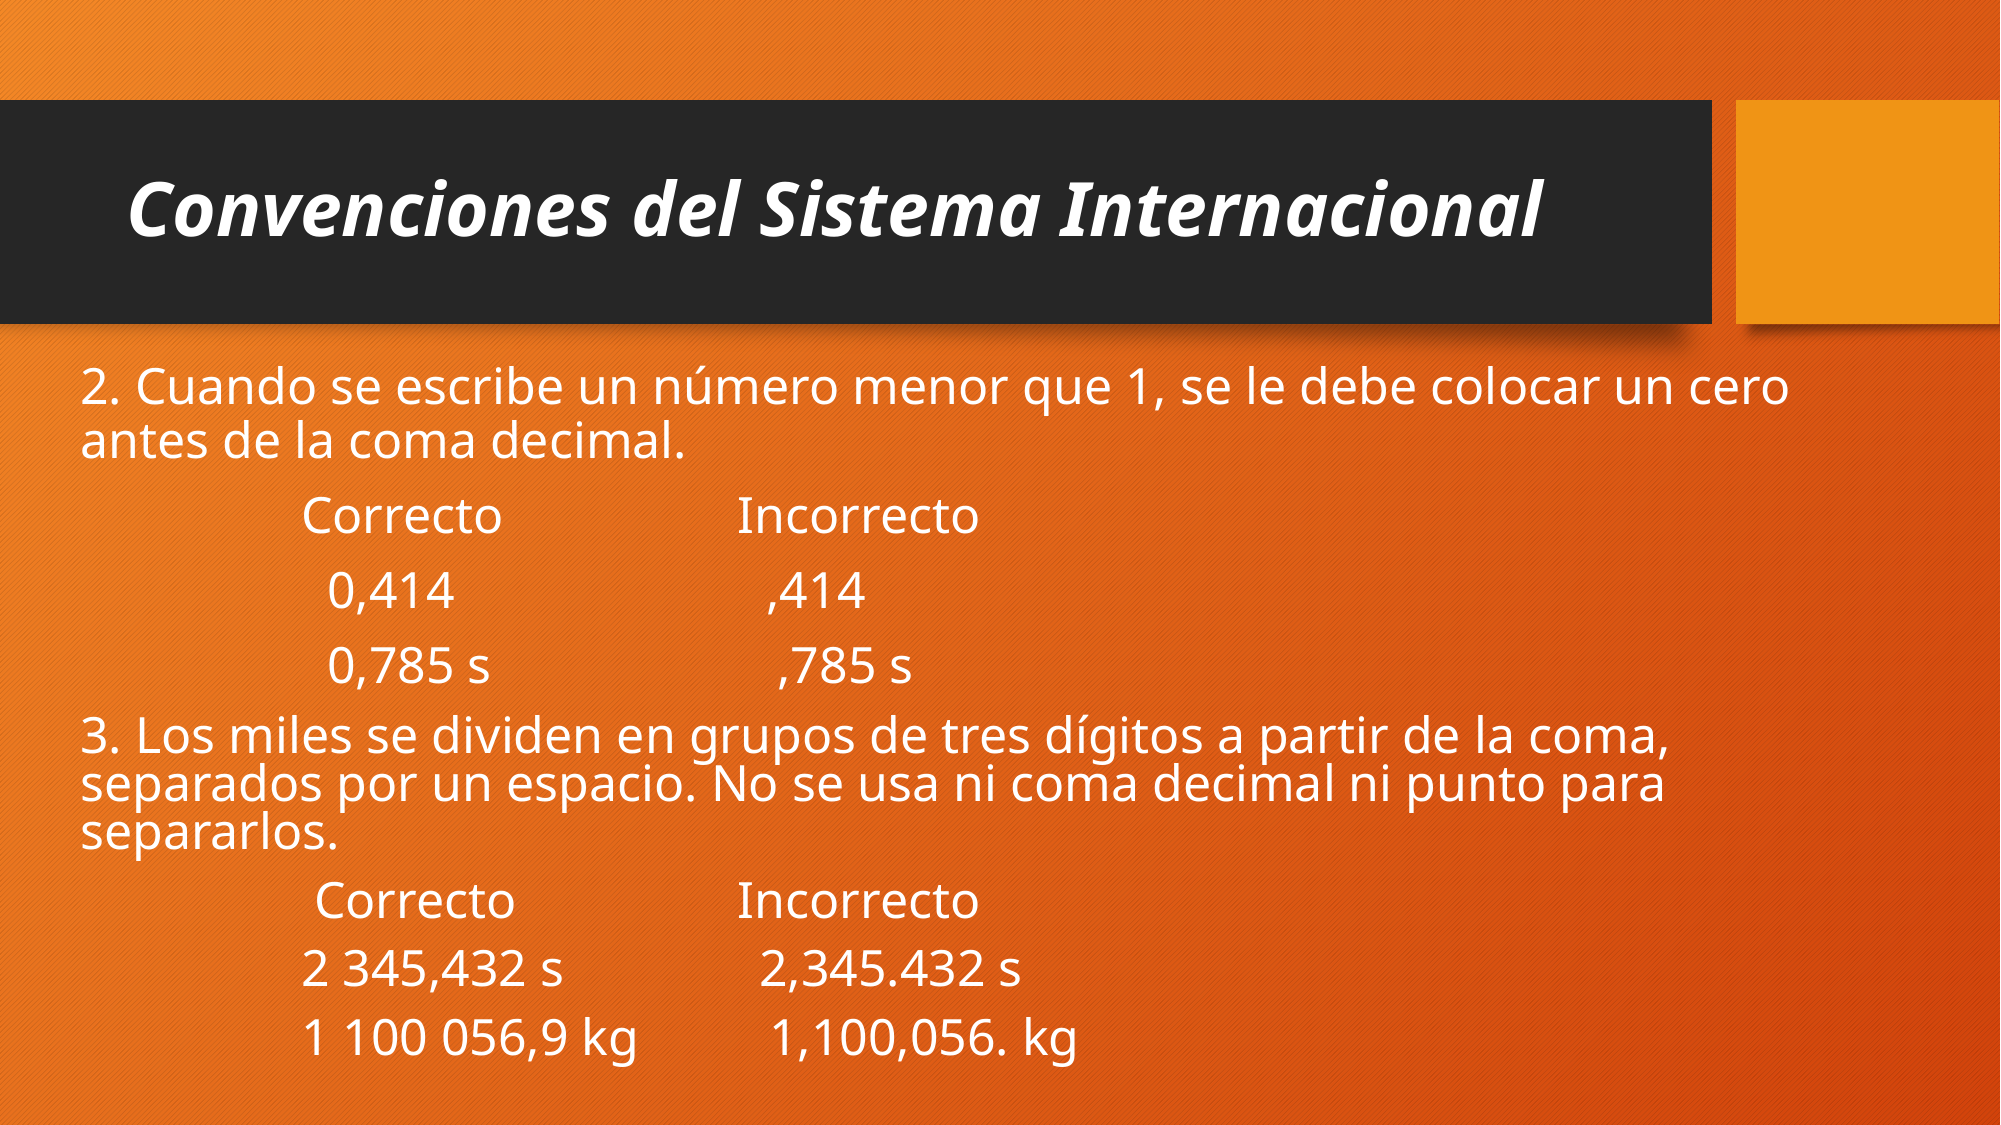

# Convenciones del Sistema Internacional
2. Cuando se escribe un número menor que 1, se le debe colocar un cero antes de la coma decimal.
 Correcto Incorrecto
 0,414 ,414
 0,785 s ,785 s
3. Los miles se dividen en grupos de tres dígitos a partir de la coma, separados por un espacio. No se usa ni coma decimal ni punto para separarlos.
 Correcto Incorrecto
 2 345,432 s 2,345.432 s
 1 100 056,9 kg 1,100,056. kg